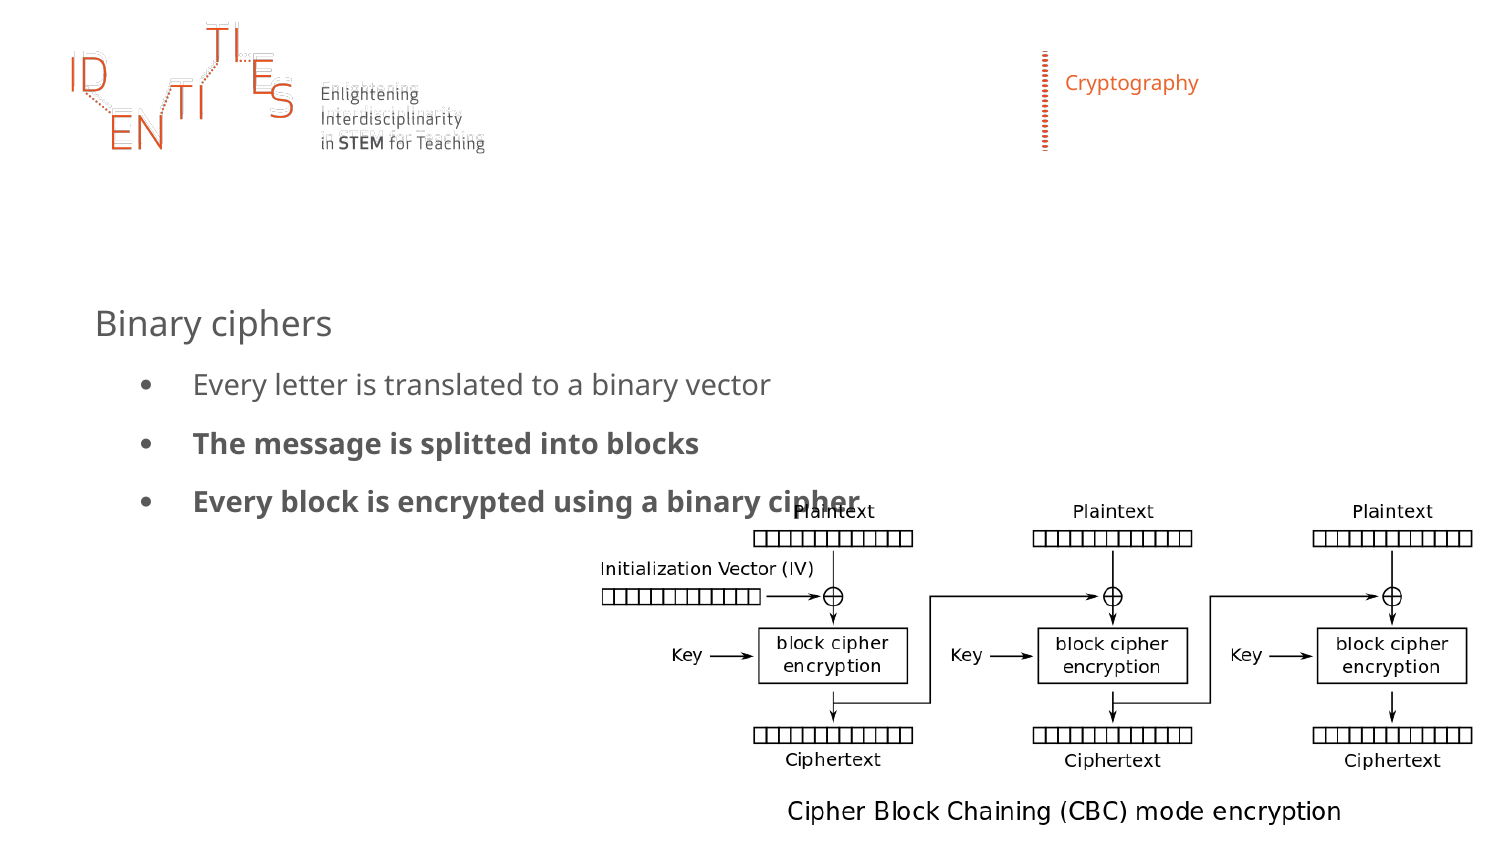

Cryptography
Binary ciphers
Every letter is translated to a binary vector
The message is splitted into blocks
Every block is encrypted using a binary cipher